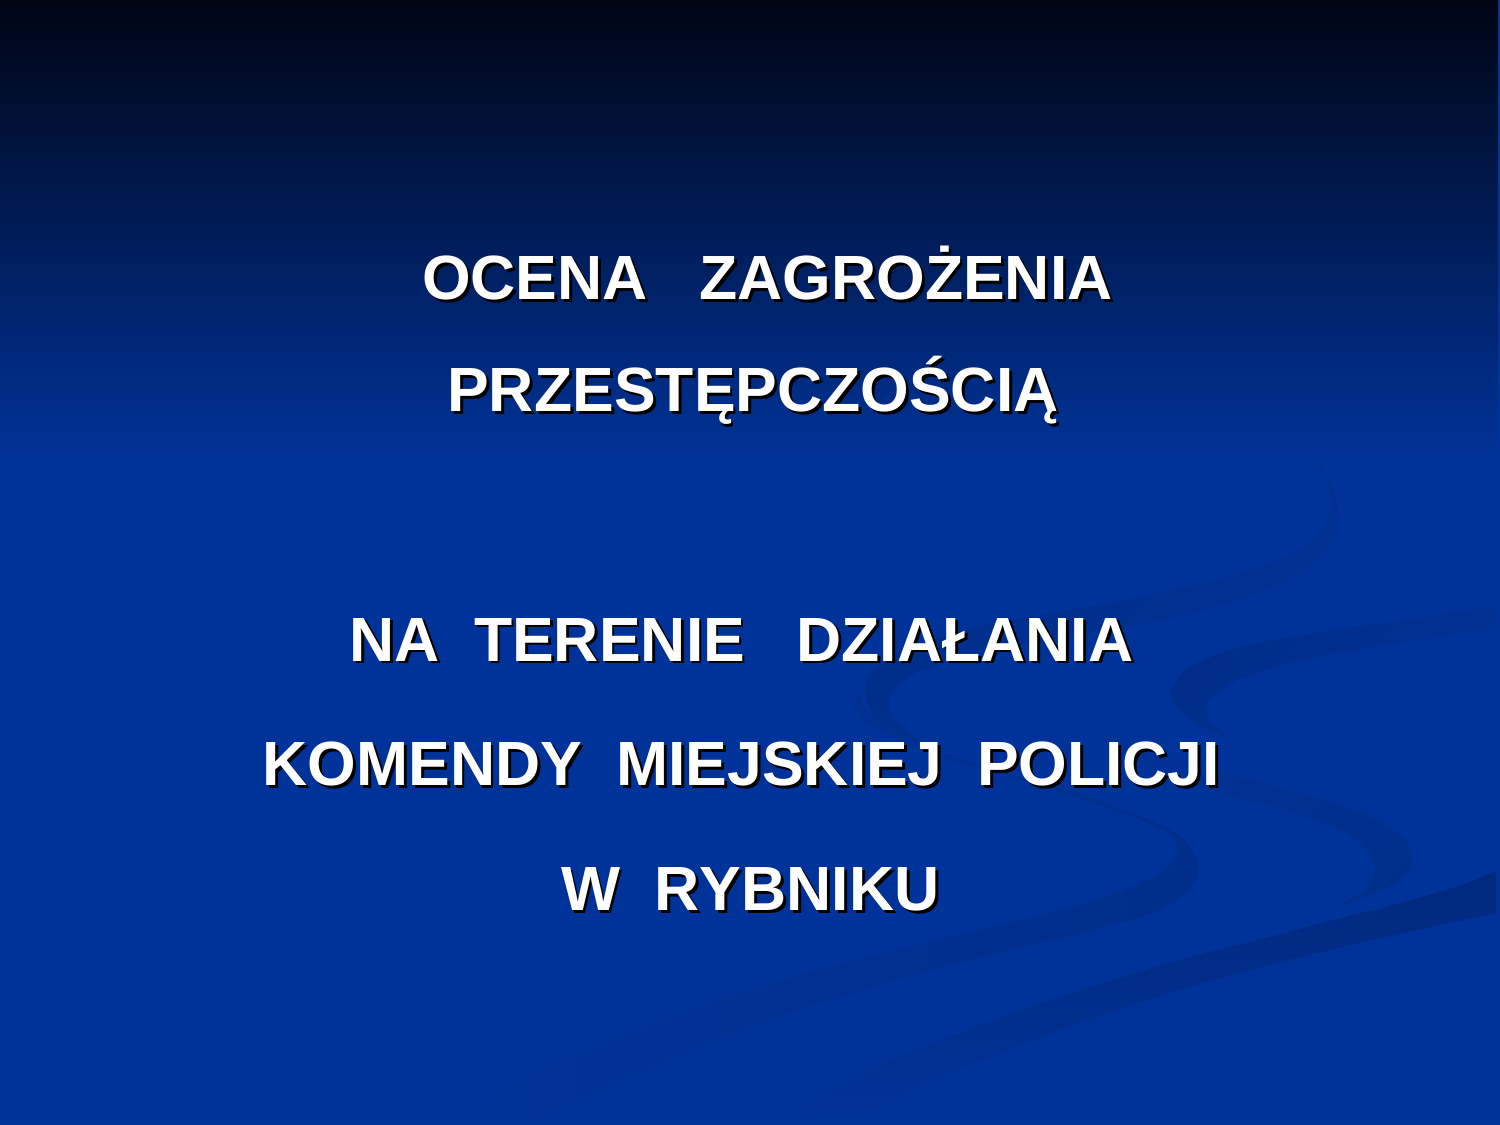

#
 OCENA ZAGROŻENIA PRZESTĘPCZOŚCIĄ
NA TERENIE DZIAŁANIA
KOMENDY MIEJSKIEJ POLICJI
W RYBNIKU